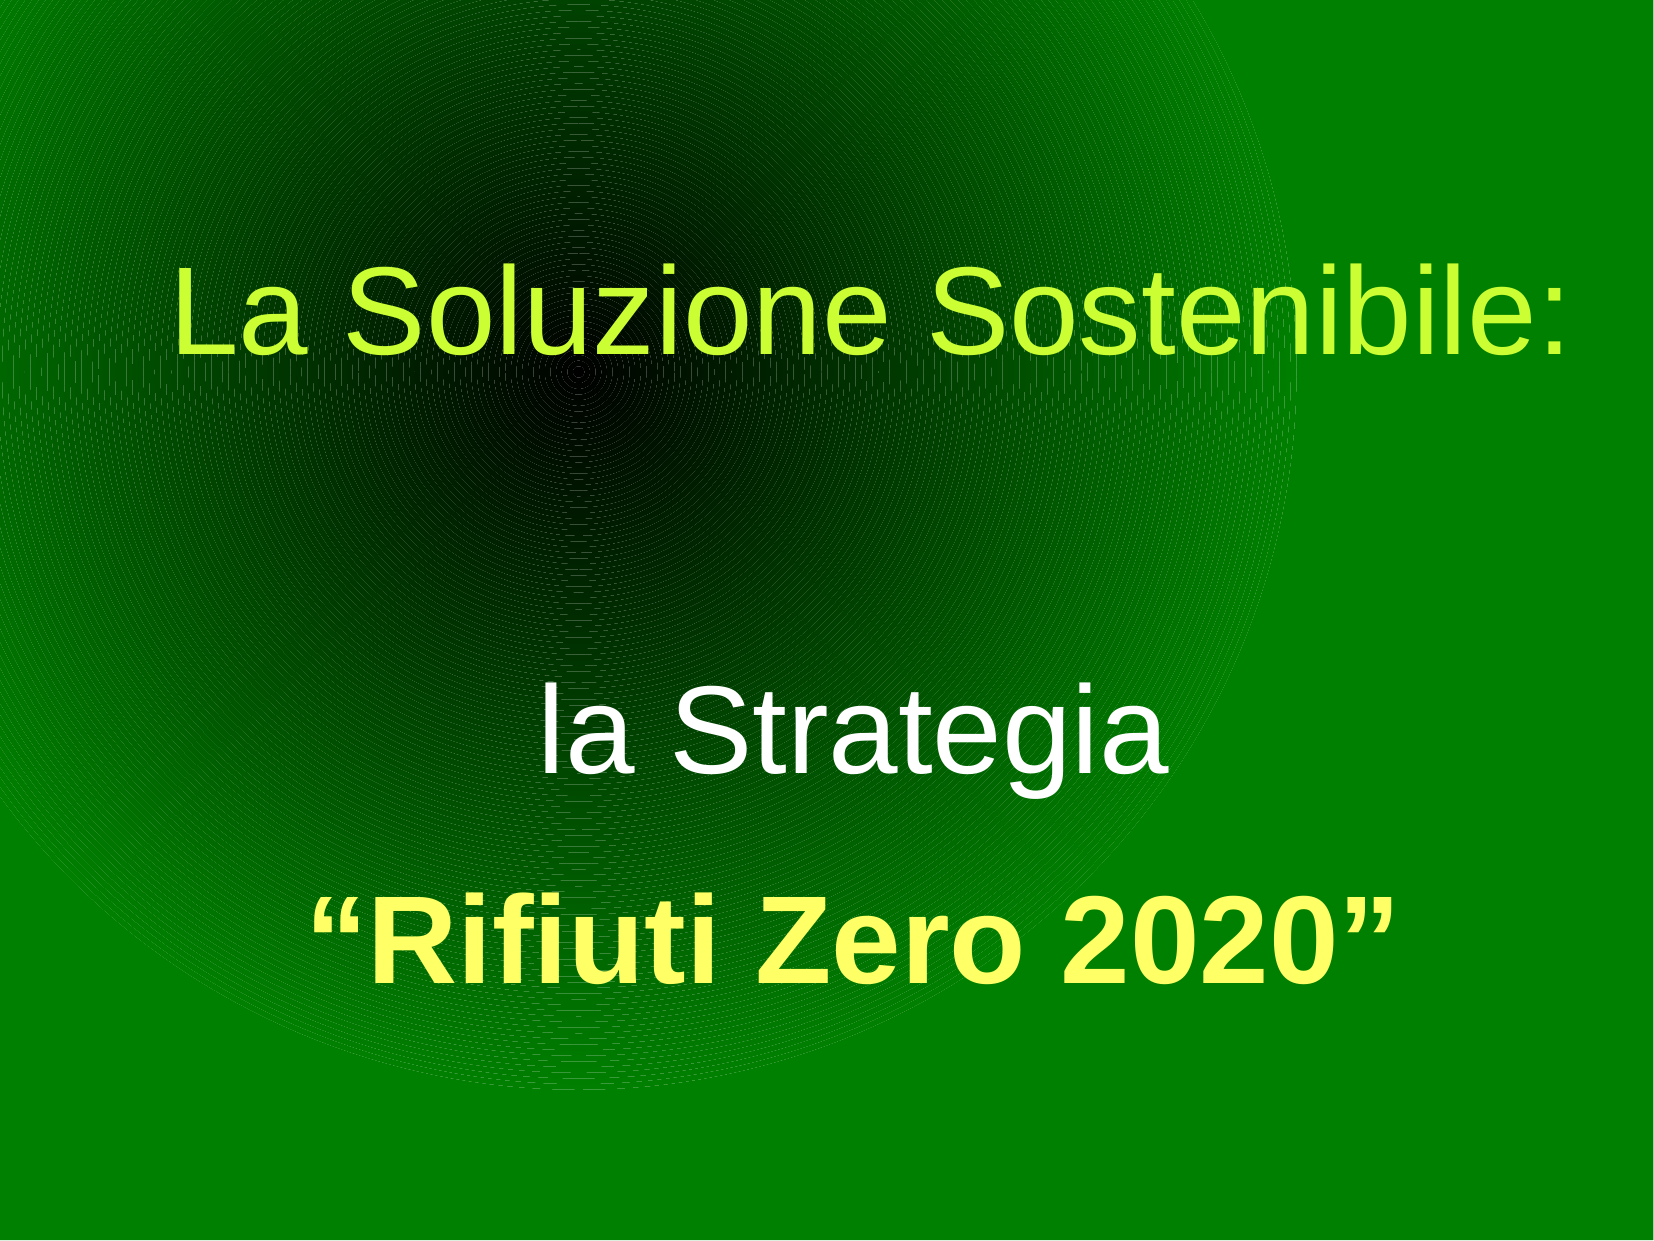

La Soluzione Sostenibile:
la Strategia
“Rifiuti Zero 2020”